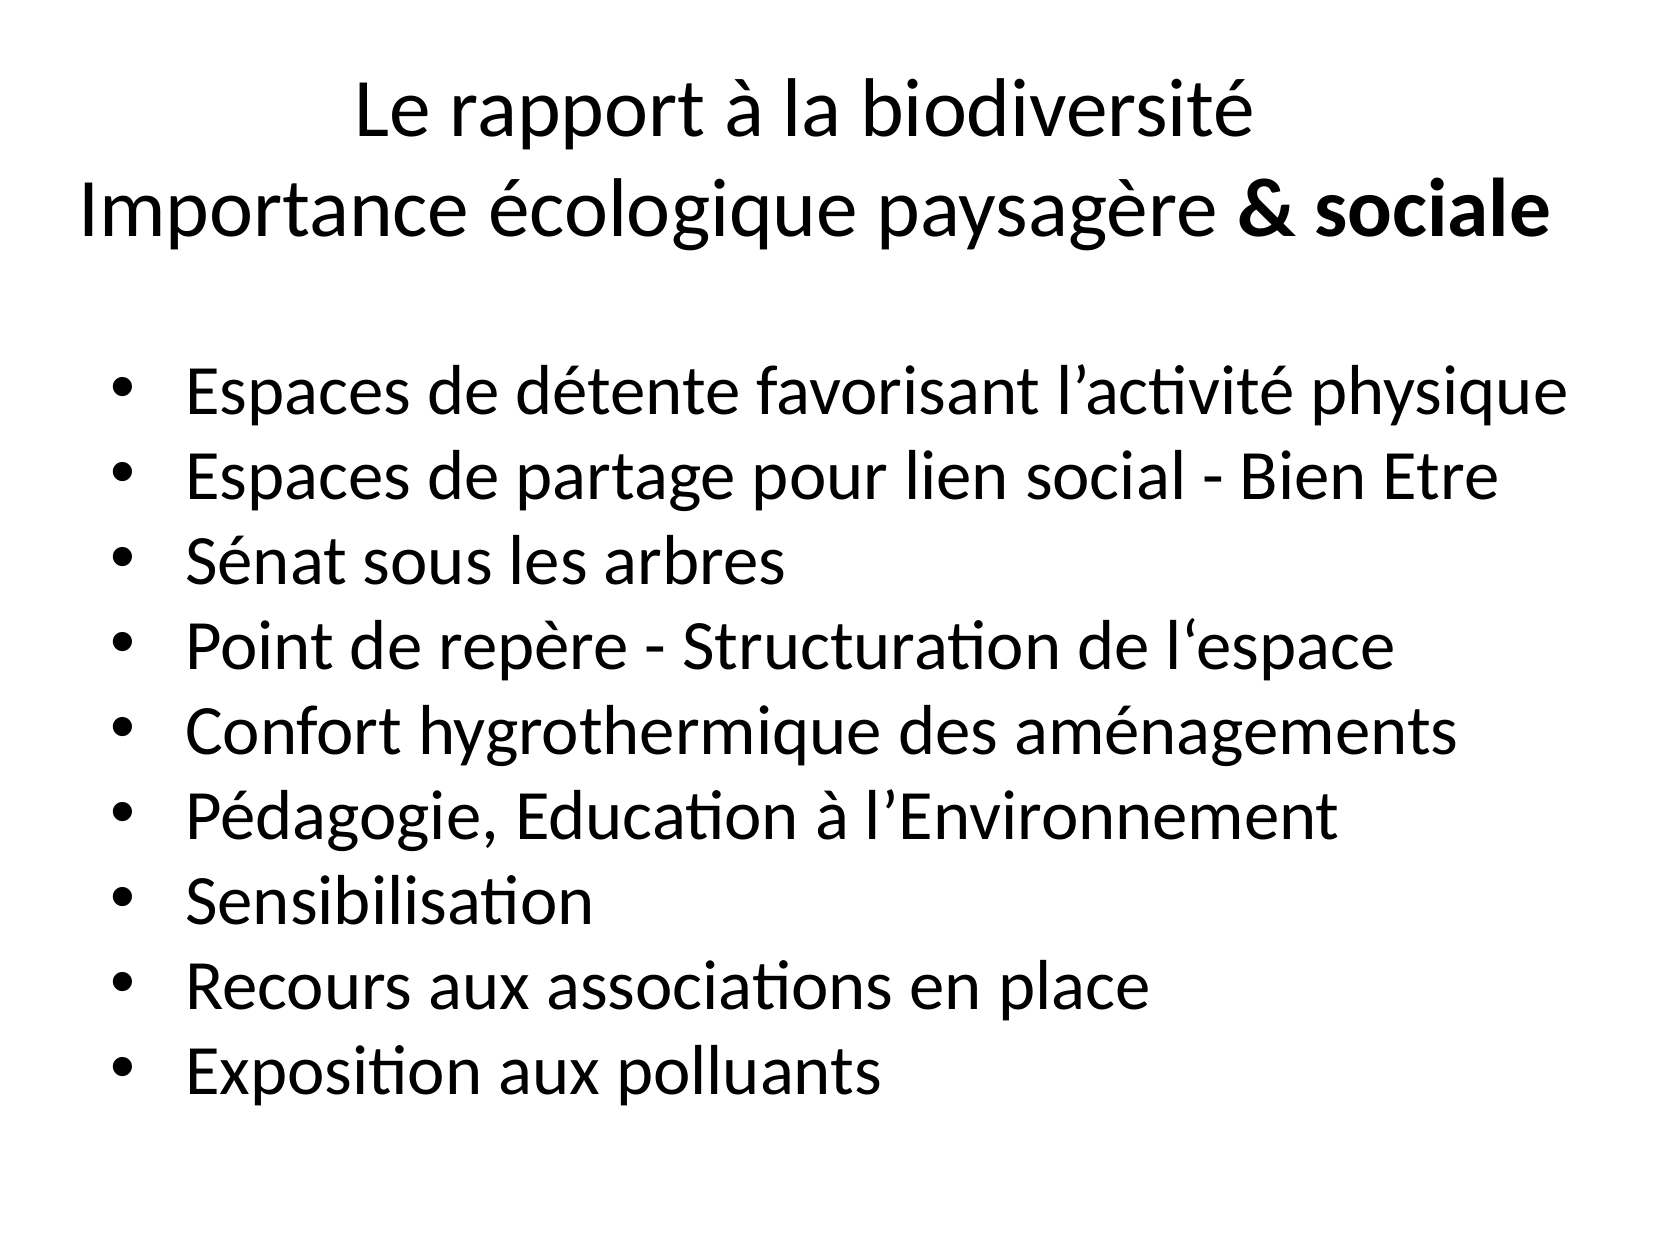

Le rapport à la biodiversité
Importance écologique paysagère & sociale
Espaces de détente favorisant l’activité physique
Espaces de partage pour lien social - Bien Etre
Sénat sous les arbres
Point de repère - Structuration de l‘espace
Confort hygrothermique des aménagements
Pédagogie, Education à l’Environnement
Sensibilisation
Recours aux associations en place
Exposition aux polluants